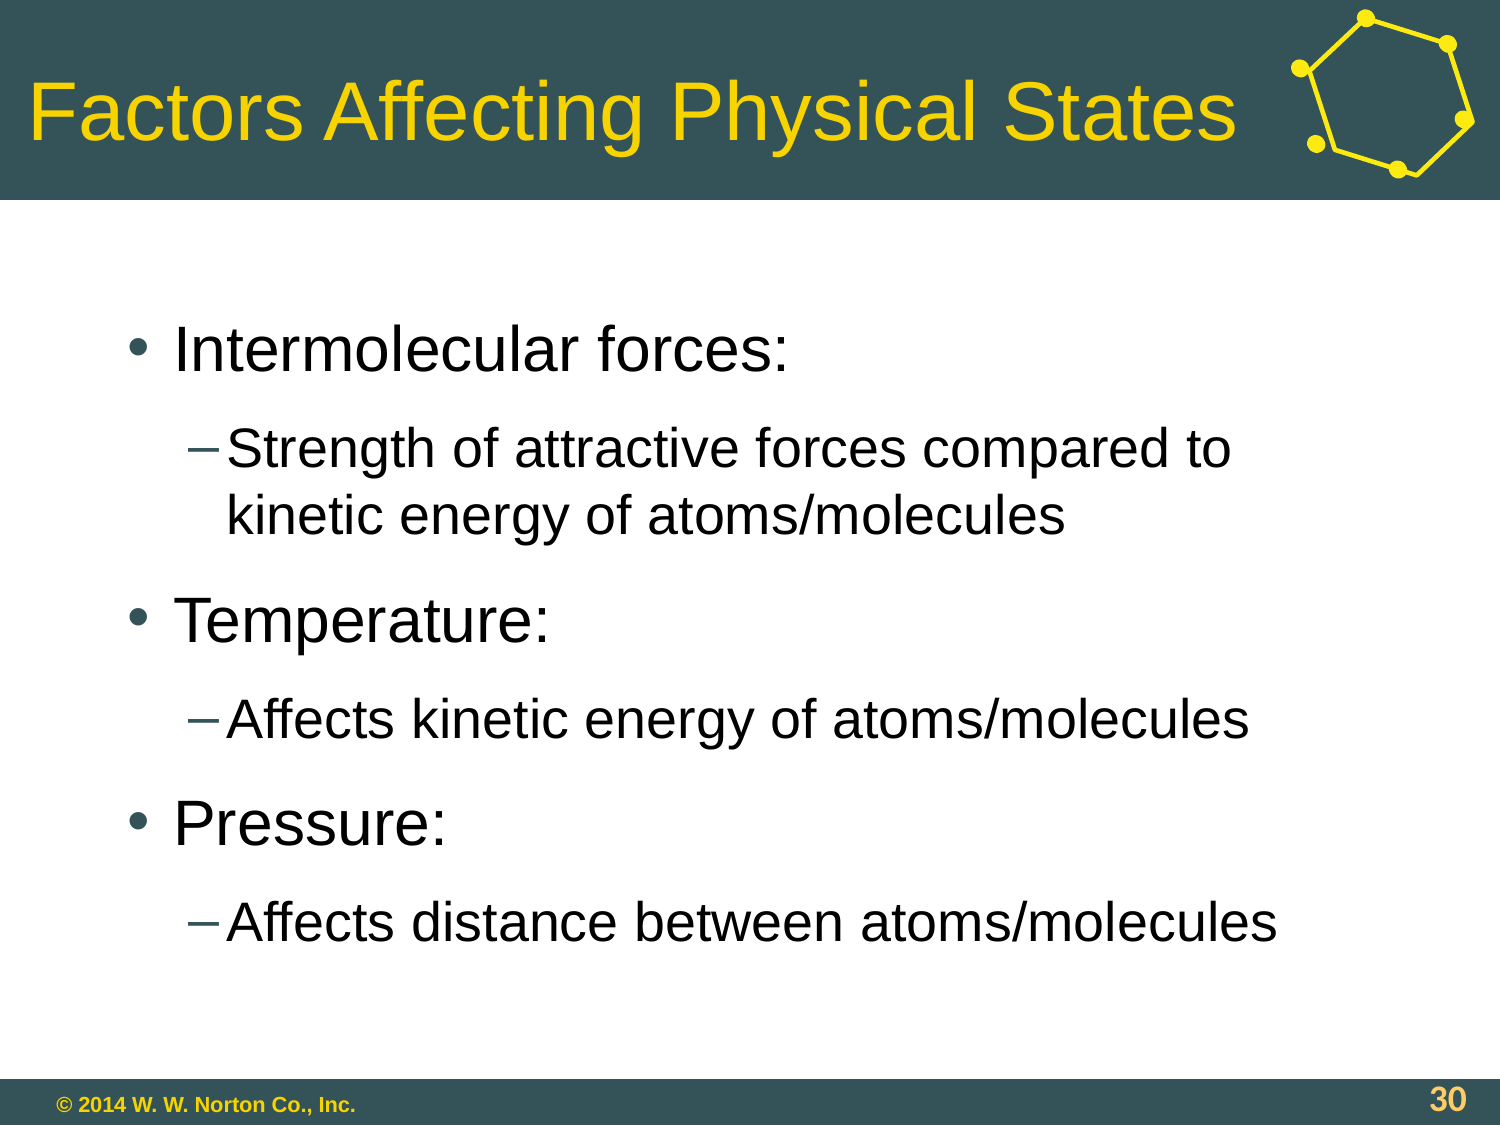

Factors Affecting Physical States
# Intermolecular forces:
Strength of attractive forces compared to kinetic energy of atoms/molecules
Temperature:
Affects kinetic energy of atoms/molecules
Pressure:
Affects distance between atoms/molecules